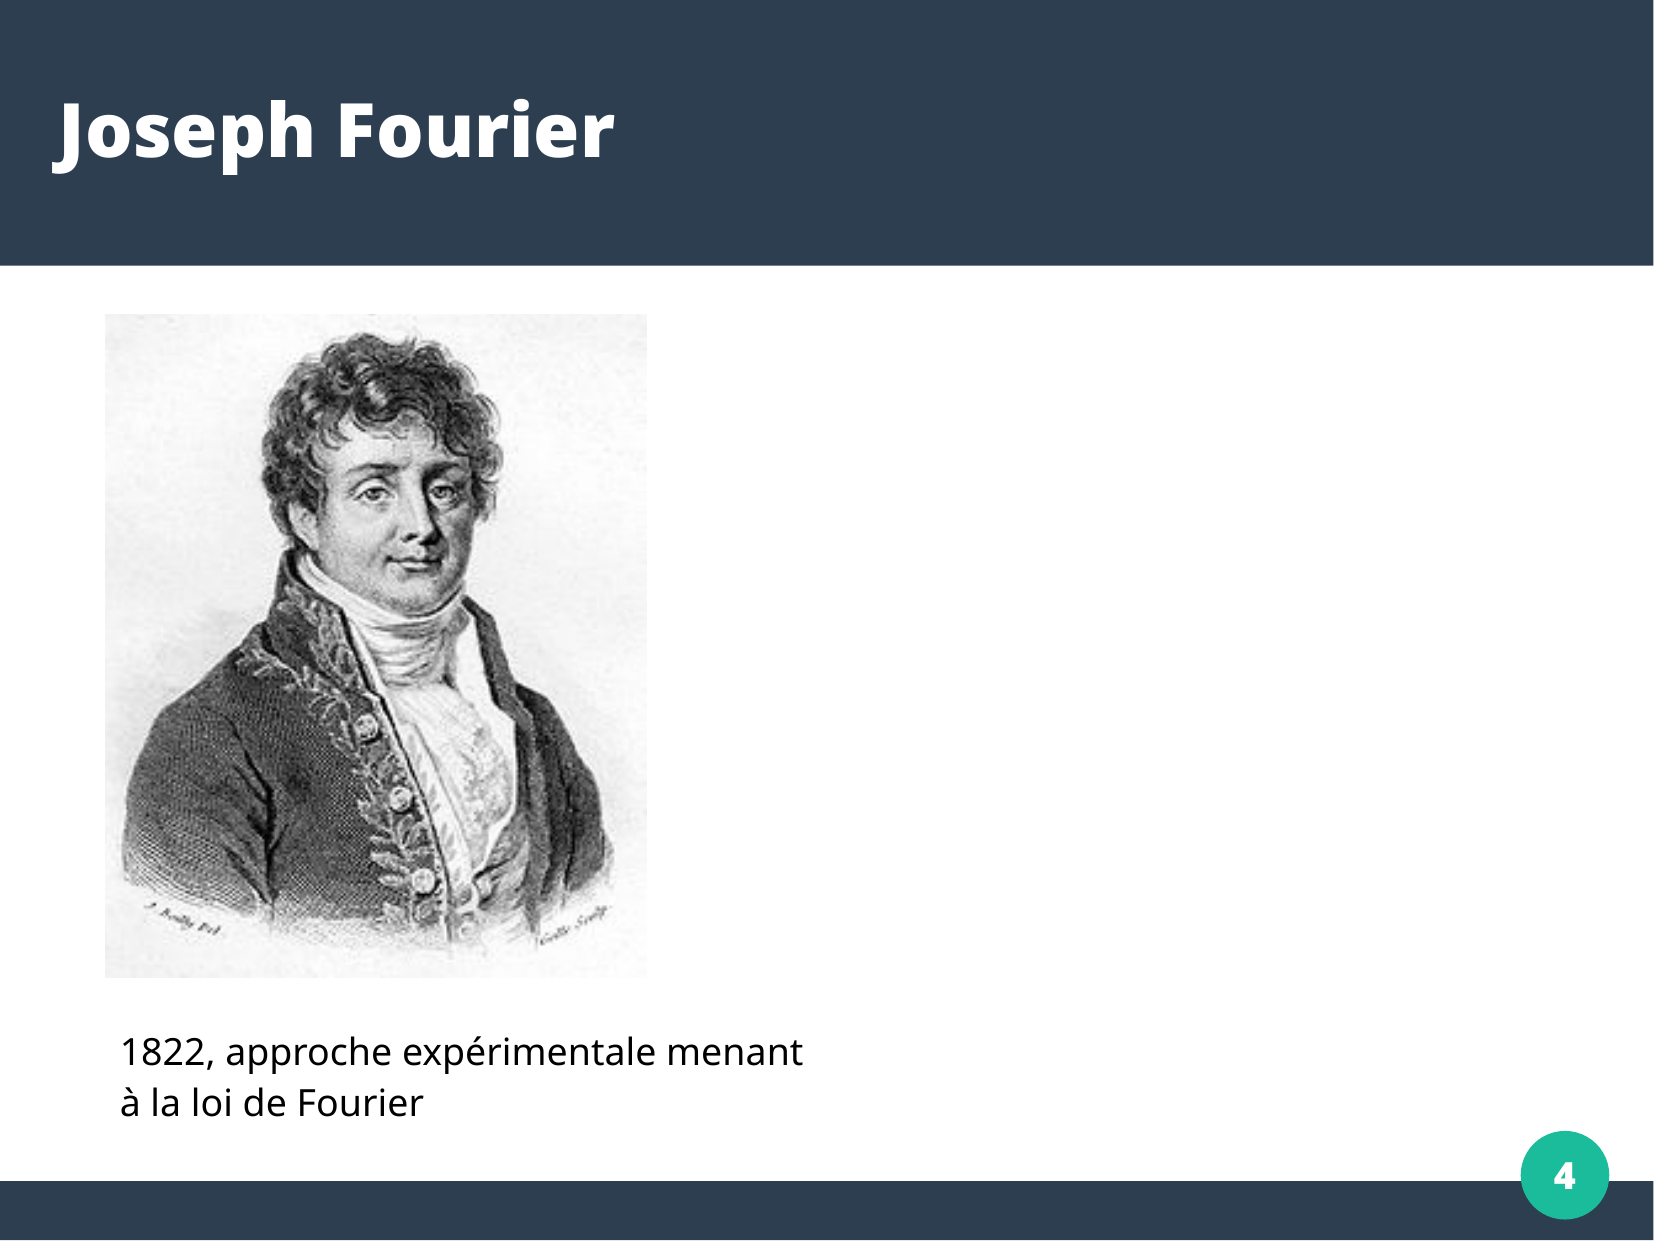

# Joseph Fourier
1822, approche expérimentale menant à la loi de Fourier
4